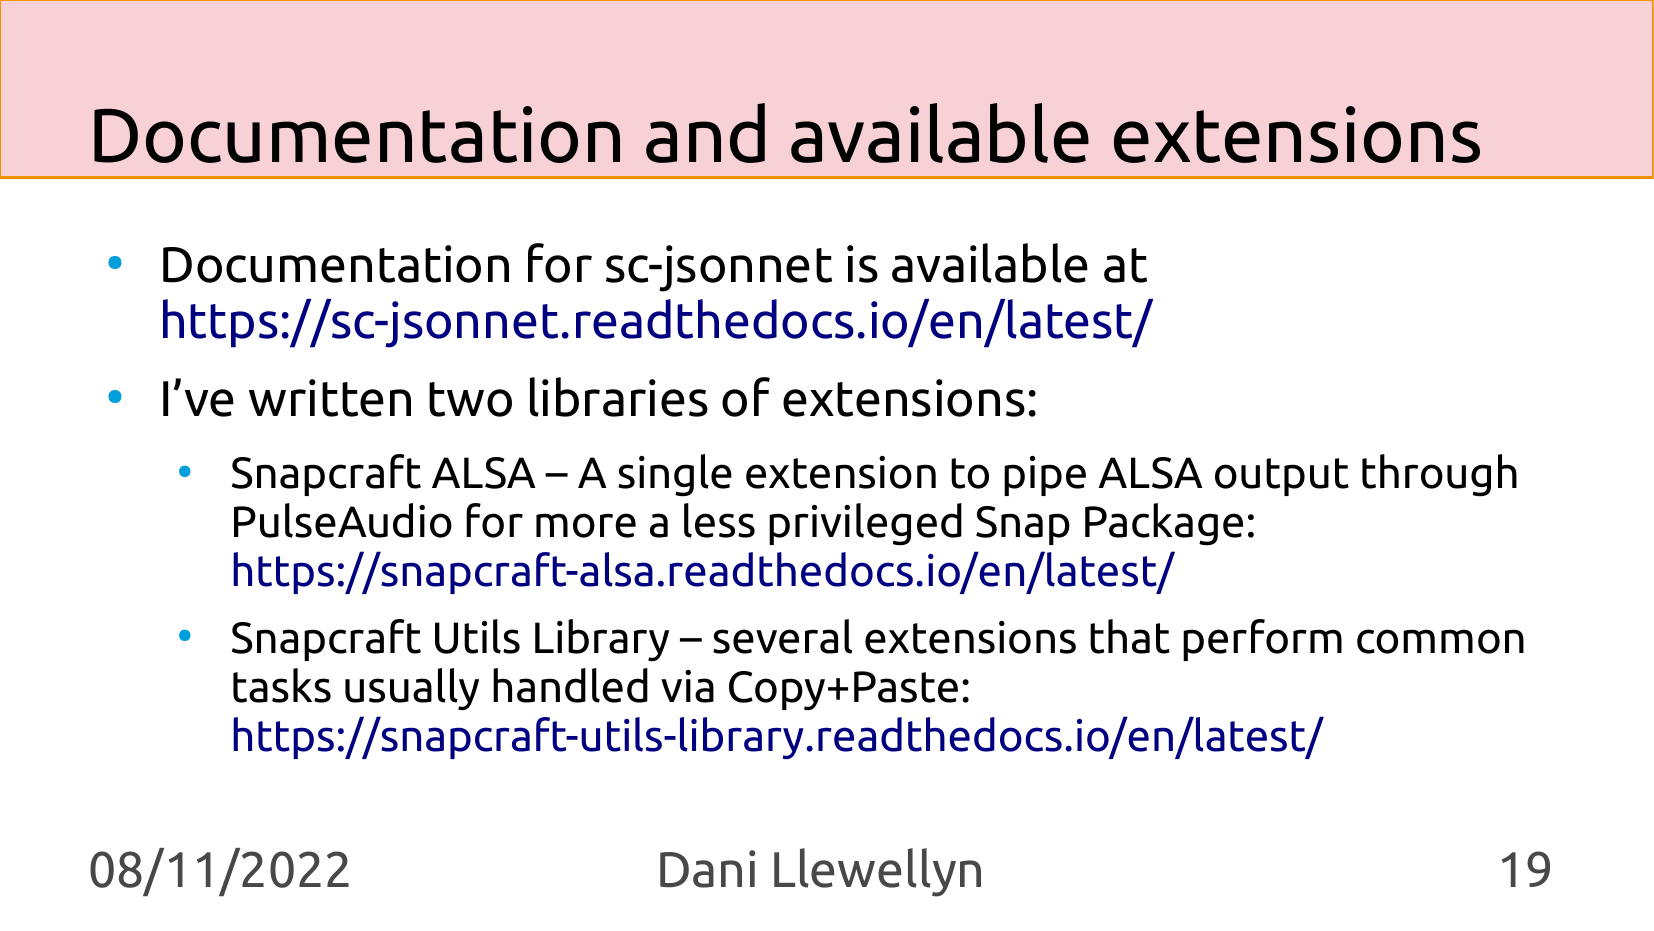

# Documentation and available extensions
Documentation for sc-jsonnet is available at https://sc-jsonnet.readthedocs.io/en/latest/
I’ve written two libraries of extensions:
Snapcraft ALSA – A single extension to pipe ALSA output through PulseAudio for more a less privileged Snap Package: https://snapcraft-alsa.readthedocs.io/en/latest/
Snapcraft Utils Library – several extensions that perform common tasks usually handled via Copy+Paste: https://snapcraft-utils-library.readthedocs.io/en/latest/
08/11/2022
Dani Llewellyn
19